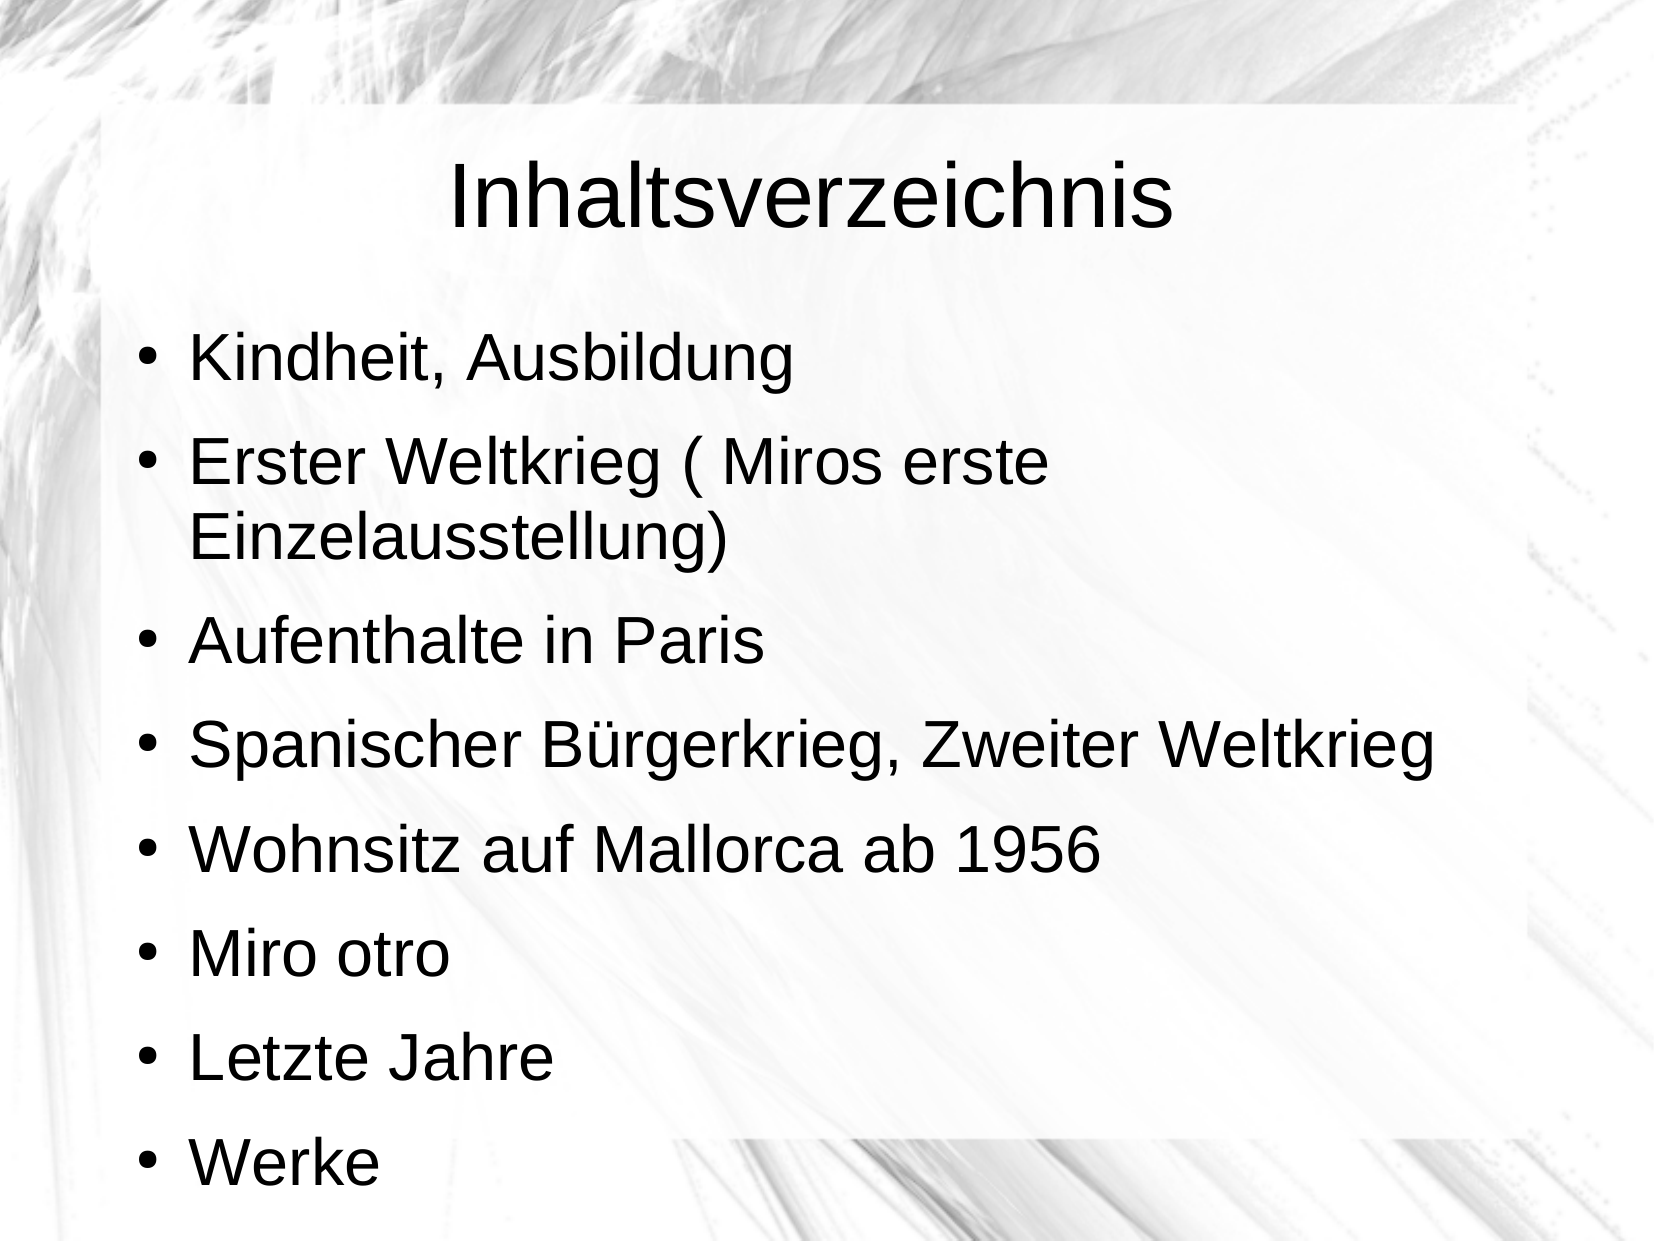

# Inhaltsverzeichnis
Kindheit, Ausbildung
Erster Weltkrieg ( Miros erste Einzelausstellung)
Aufenthalte in Paris
Spanischer Bürgerkrieg, Zweiter Weltkrieg
Wohnsitz auf Mallorca ab 1956
Miro otro
Letzte Jahre
Werke